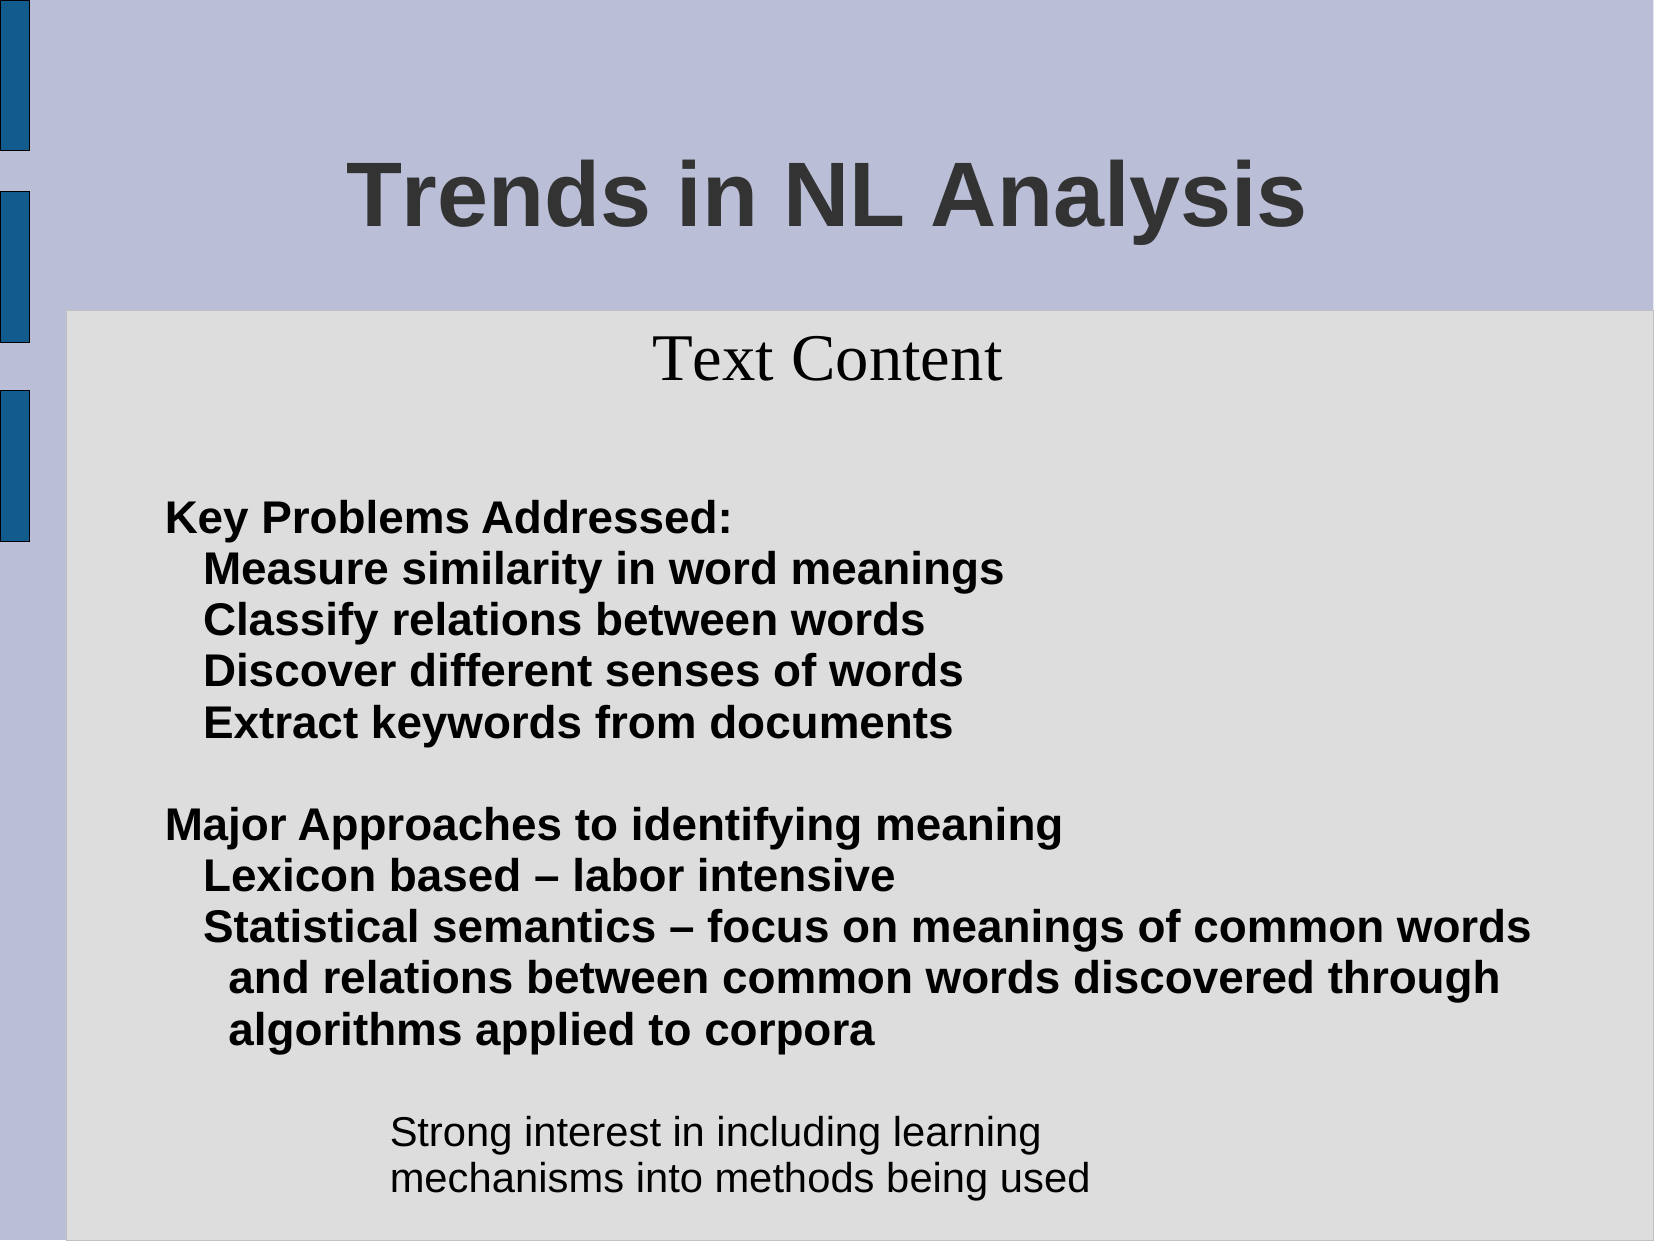

# Trends in NL Analysis
Text Content
Key Problems Addressed:
 Measure similarity in word meanings
 Classify relations between words
 Discover different senses of words
 Extract keywords from documents
Major Approaches to identifying meaning
 Lexicon based – labor intensive
 Statistical semantics – focus on meanings of common words
 and relations between common words discovered through
 algorithms applied to corpora
Strong interest in including learning mechanisms into methods being used